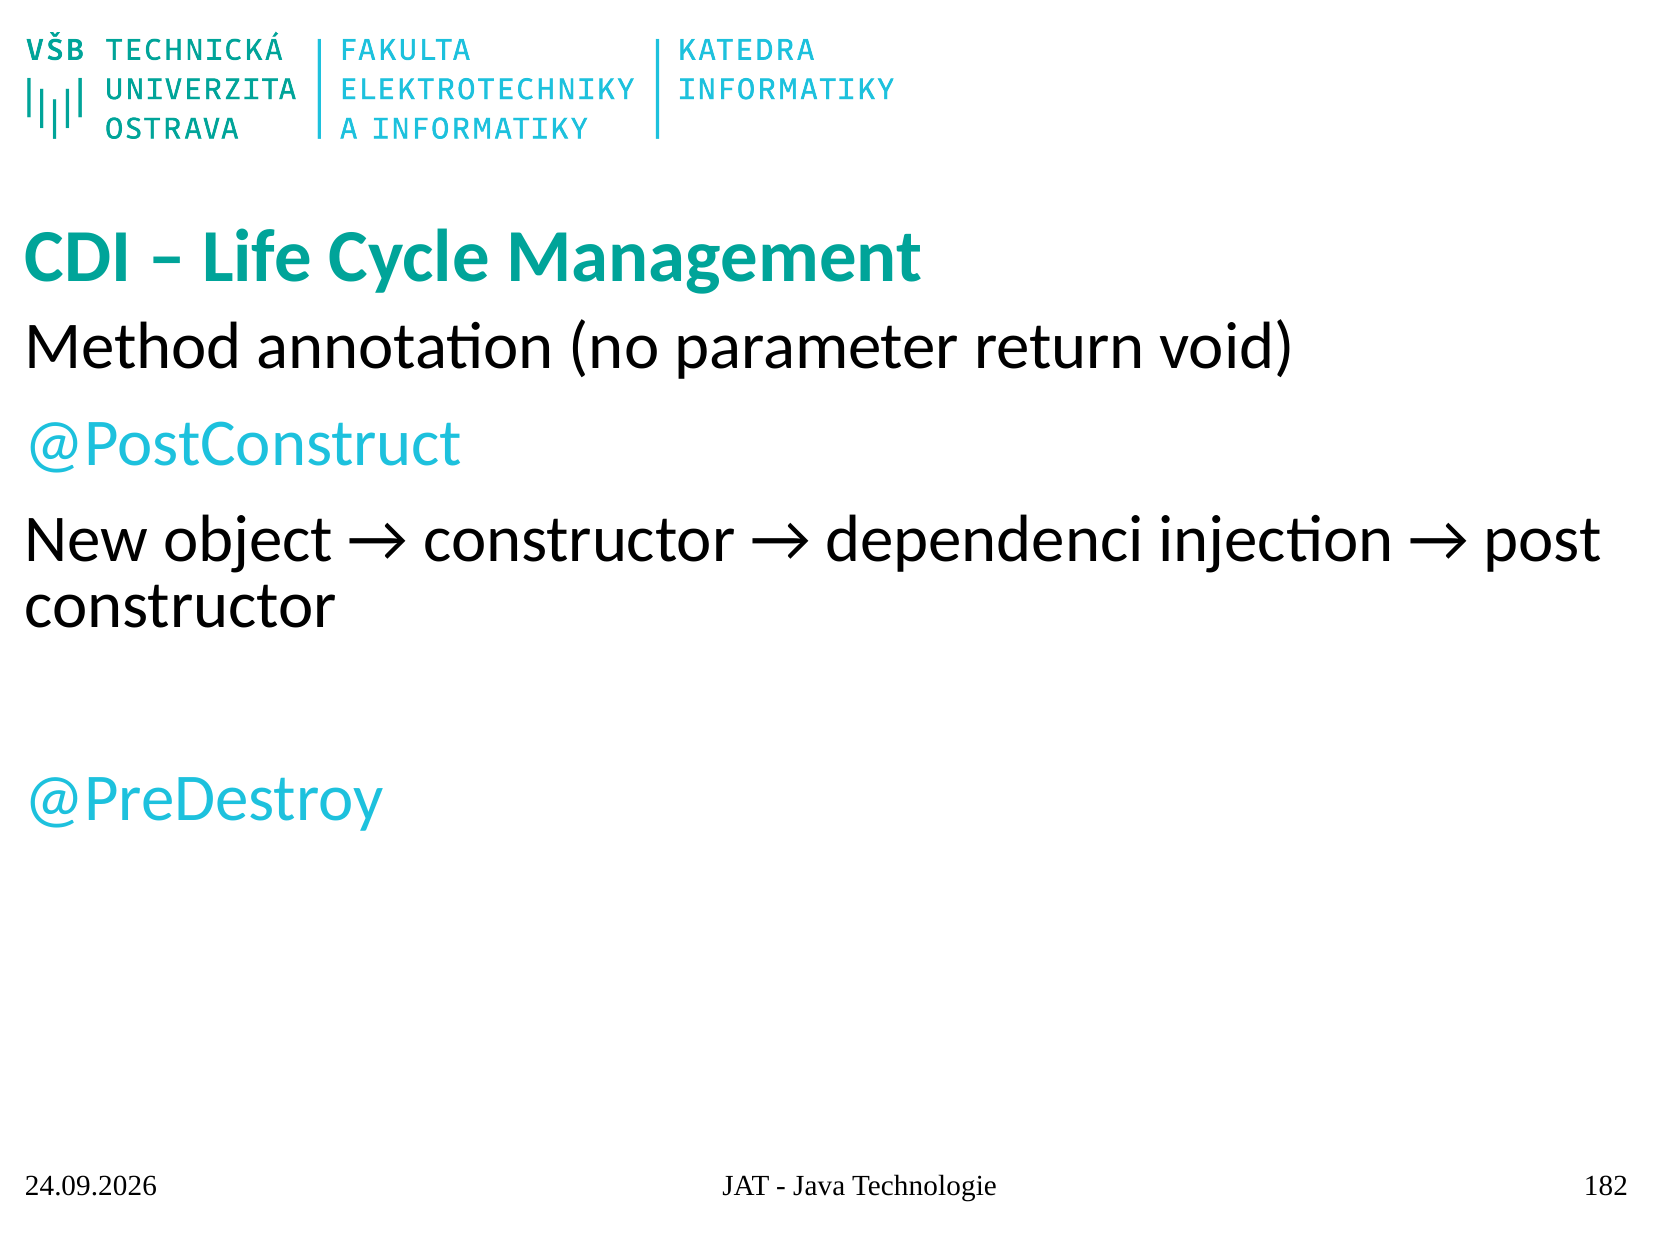

# CDI – Life Cycle Management
Method annotation (no parameter return void)
@PostConstruct
New object → constructor → dependenci injection → post constructor
@PreDestroy
JAT - Java Technologie
182